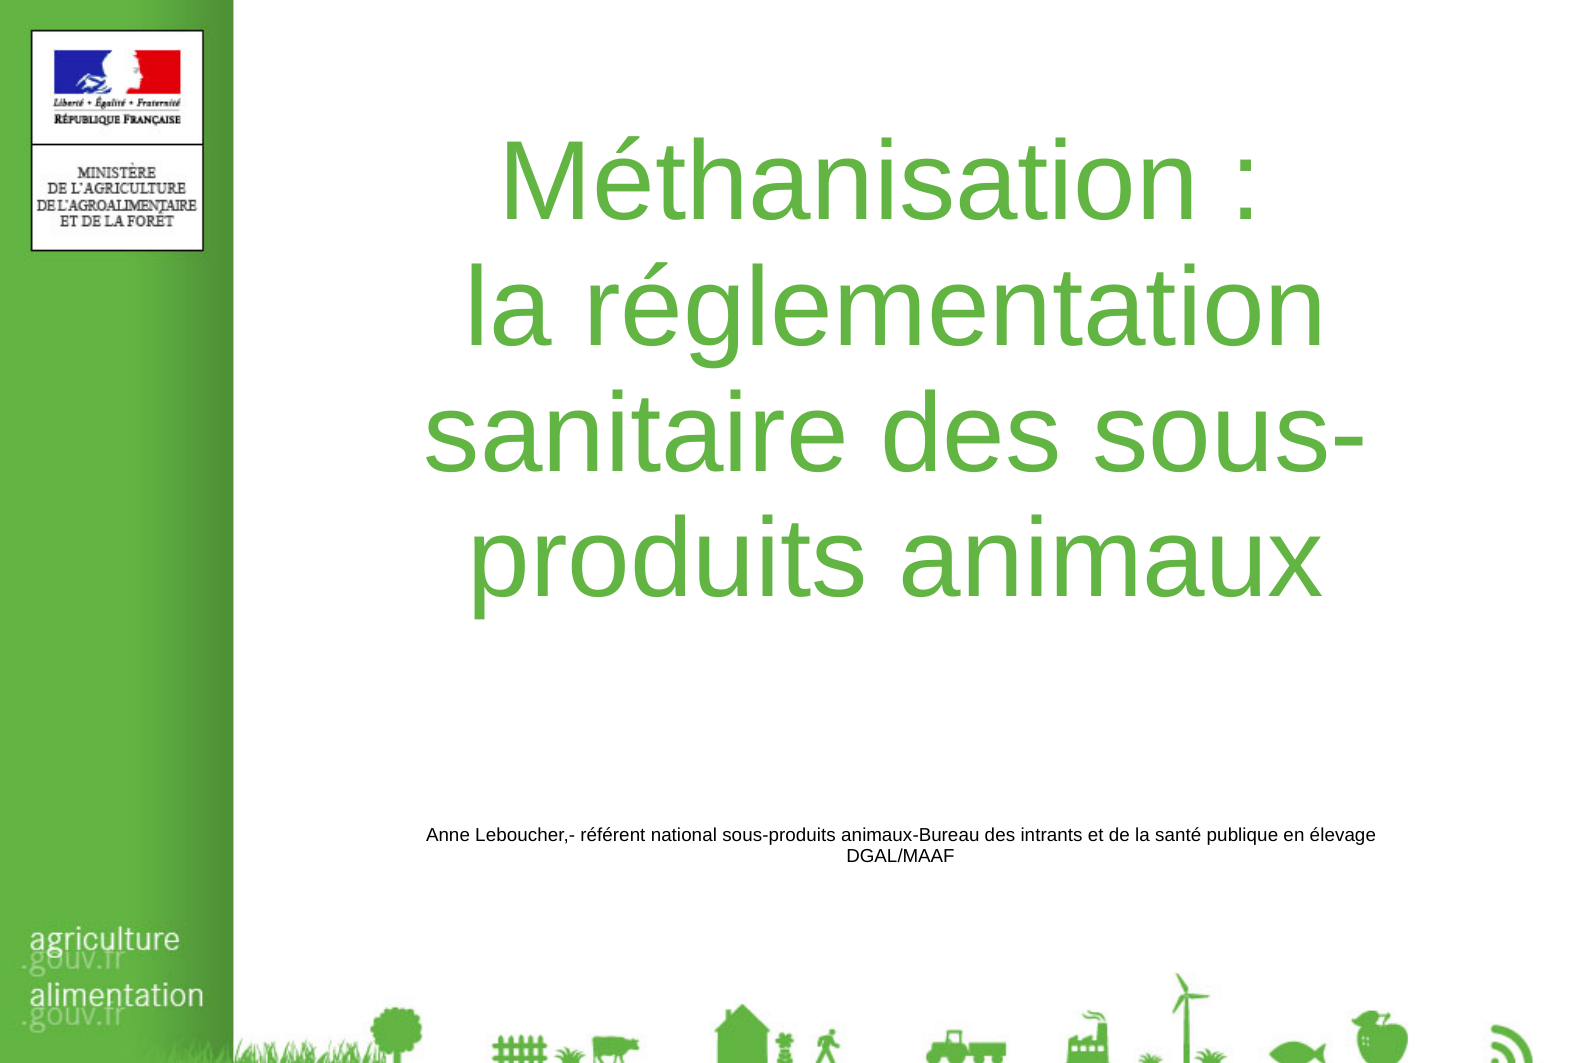

# Méthanisation :  la réglementation sanitaire des sous-produits animaux
Anne Leboucher,- référent national sous-produits animaux-Bureau des intrants et de la santé publique en élevage
DGAL/MAAF